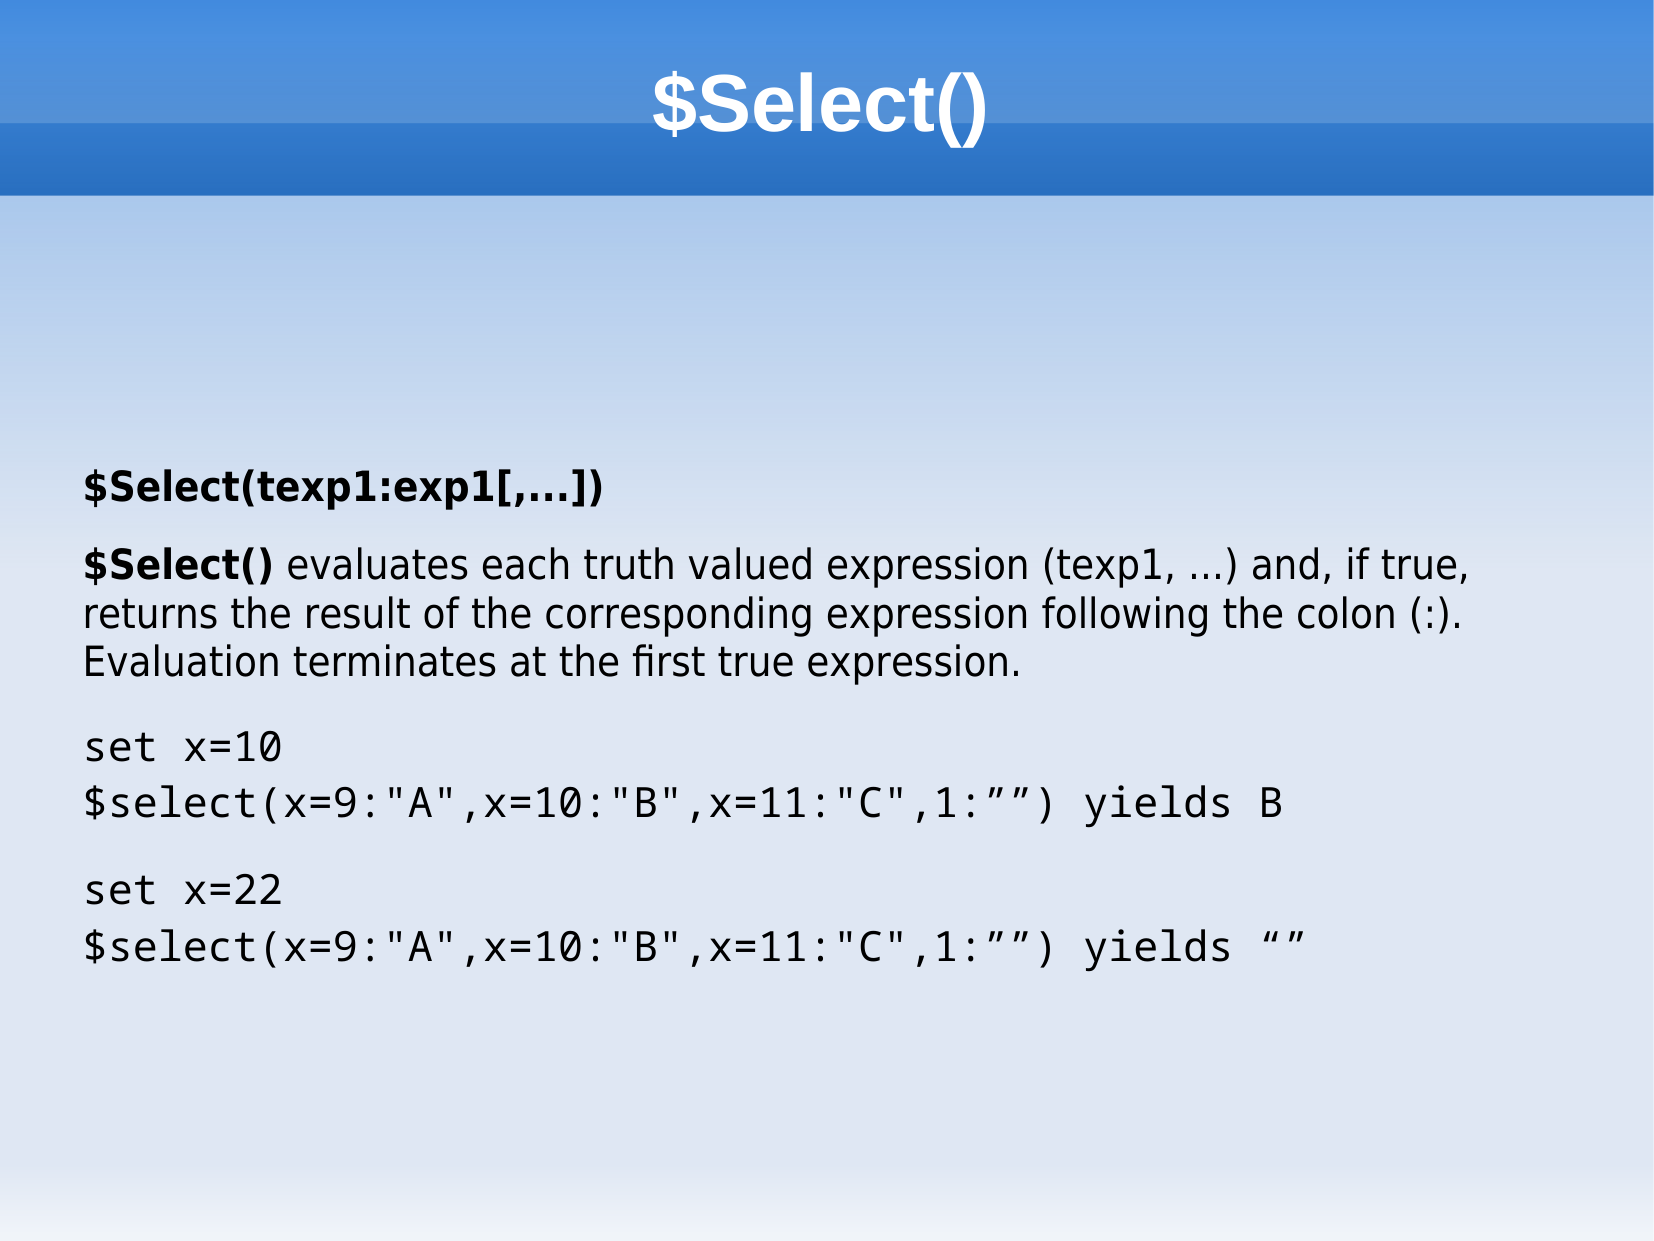

# $Select()
$Select(texp1:exp1[,...])
$Select() evaluates each truth valued expression (texp1, ...) and, if true, returns the result of the corresponding expression following the colon (:). Evaluation terminates at the first true expression.
set x=10
$select(x=9:"A",x=10:"B",x=11:"C",1:””) yields B
set x=22
$select(x=9:"A",x=10:"B",x=11:"C",1:””) yields “”